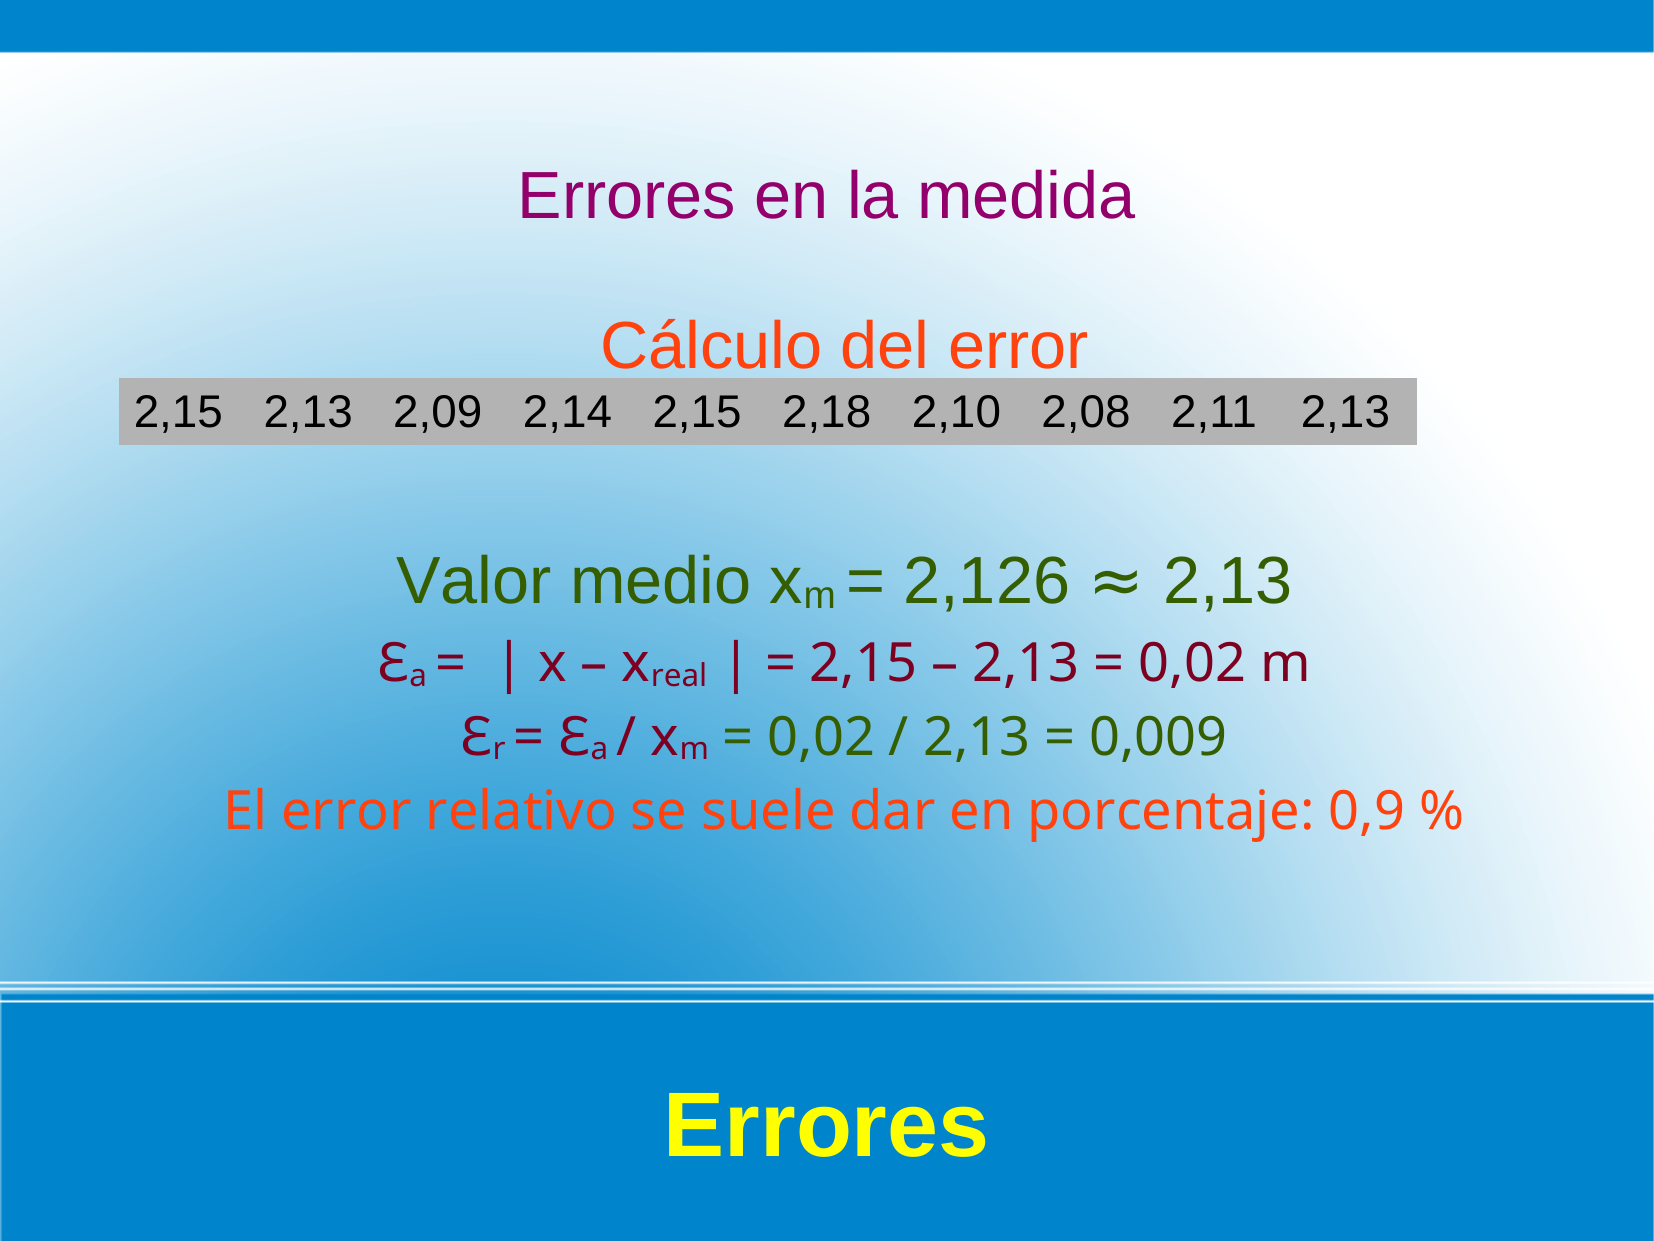

Errores en la medida
Cálculo del error
Valor medio xm = 2,126 ≈ 2,13
Ɛa = | x – xreal | = 2,15 – 2,13 = 0,02 m
Ɛr = Ɛa / xm = 0,02 / 2,13 = 0,009
El error relativo se suele dar en porcentaje: 0,9 %
| 2,15 | 2,13 | 2,09 | 2,14 | 2,15 | 2,18 | 2,10 | 2,08 | 2,11 | 2,13 |
| --- | --- | --- | --- | --- | --- | --- | --- | --- | --- |
# Errores